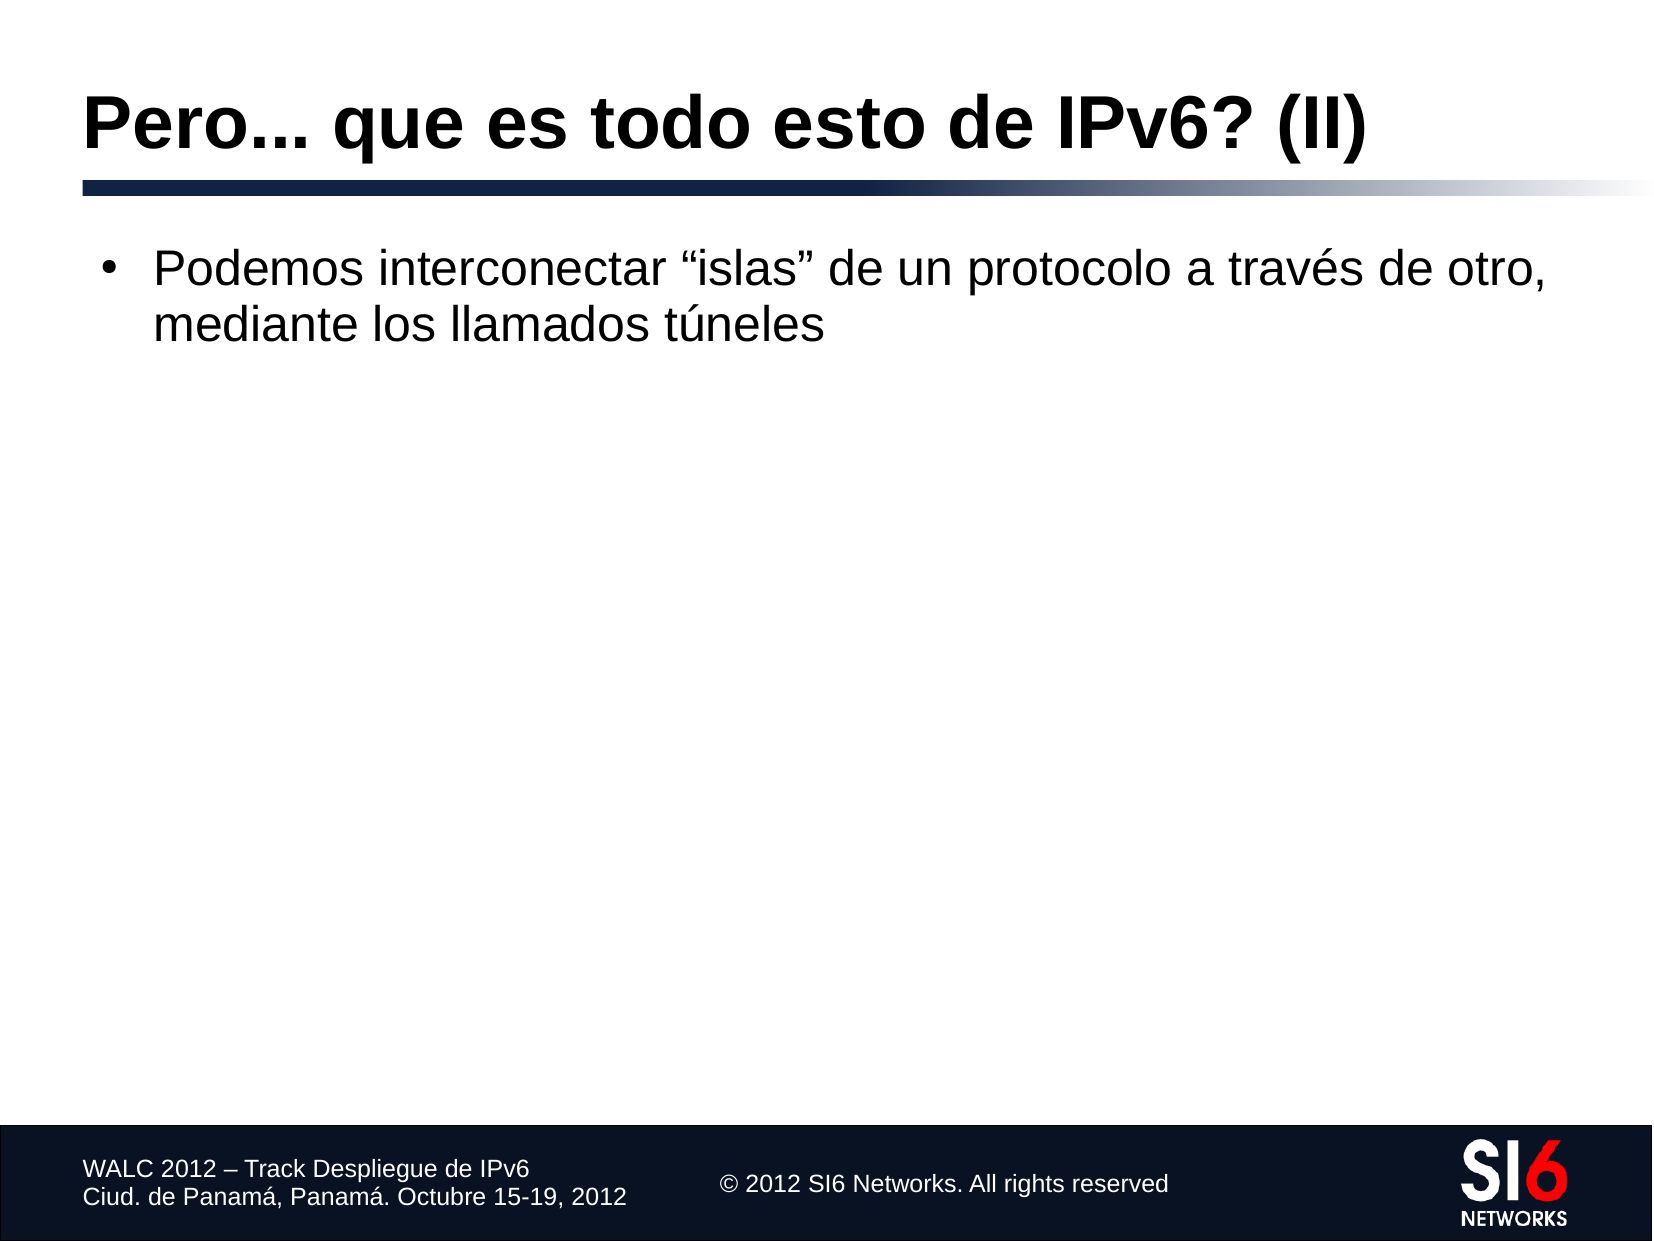

# Pero... que es todo esto de IPv6? (II)
Podemos interconectar “islas” de un protocolo a través de otro, mediante los llamados túneles
Congreso de Seguridad en Computo 2011